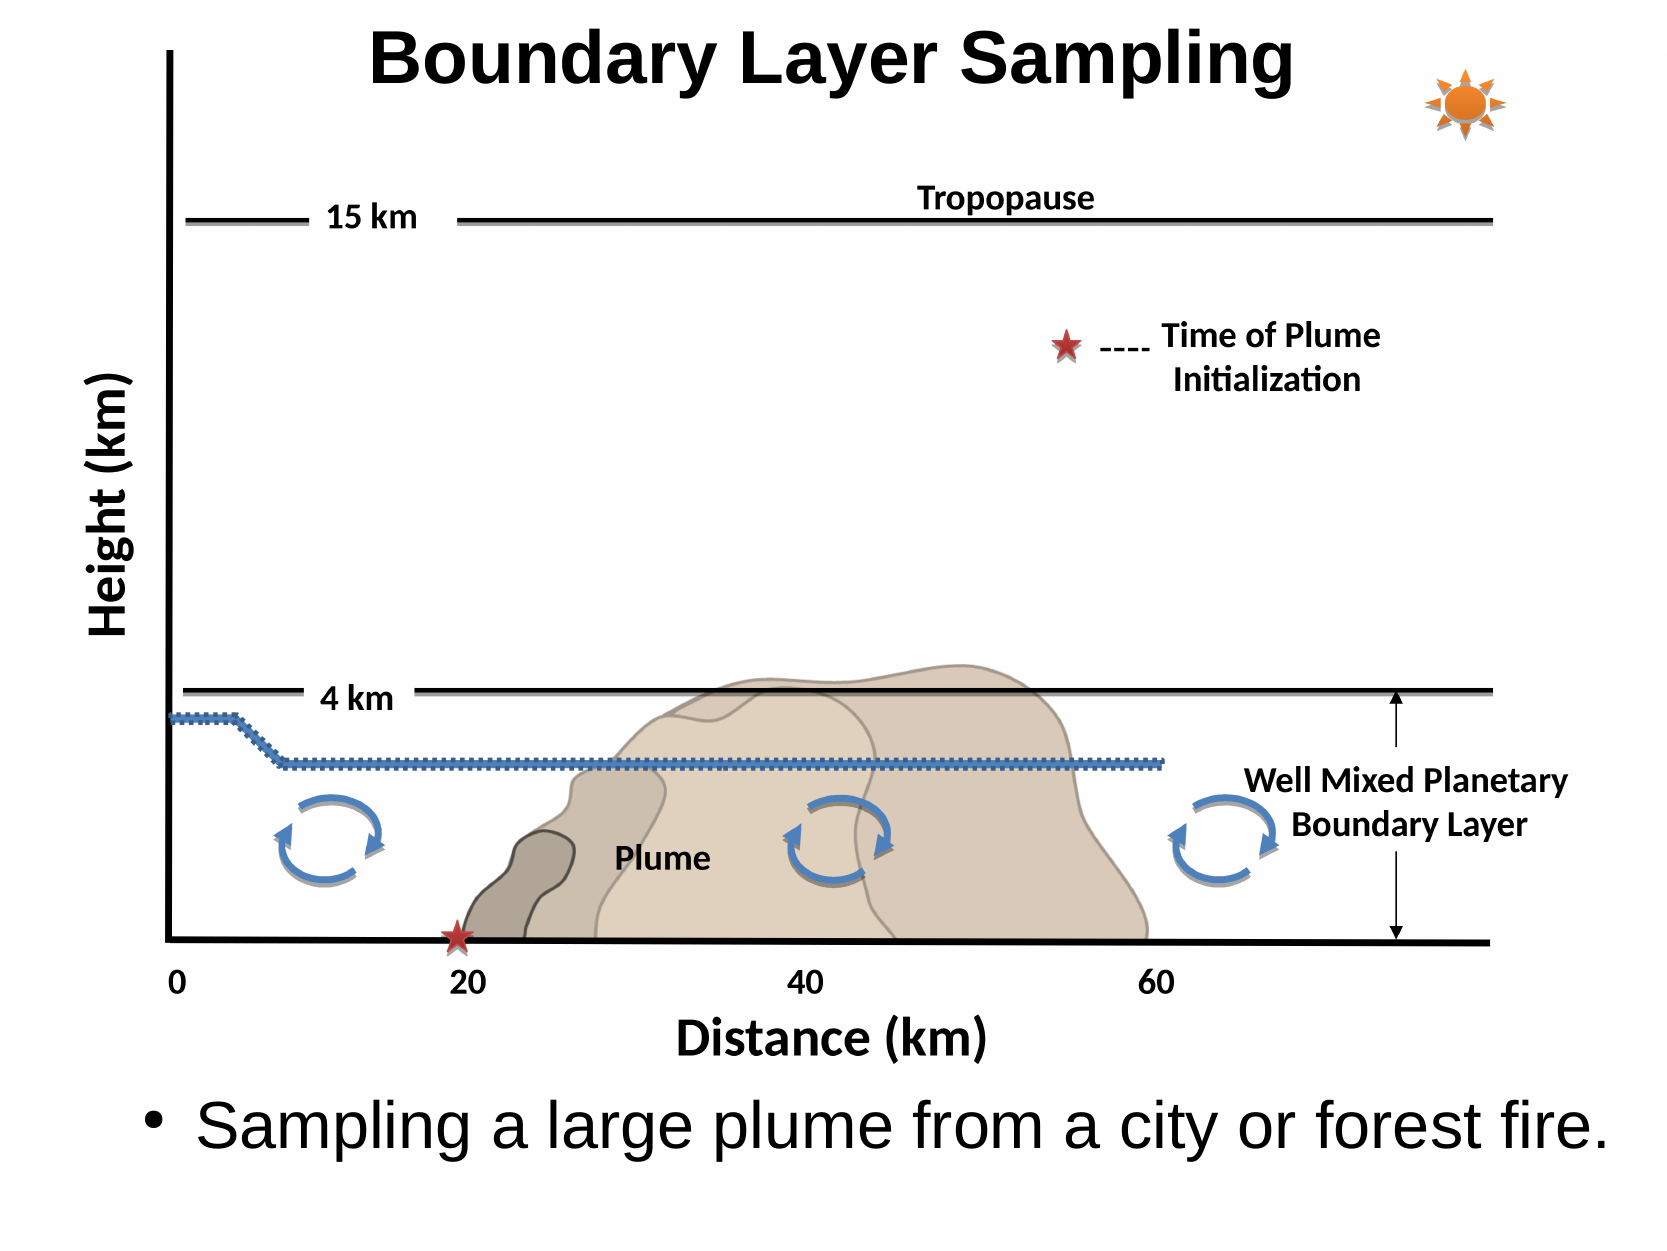

Boundary Layer Sampling
# Sampling a large plume from a city or forest fire.